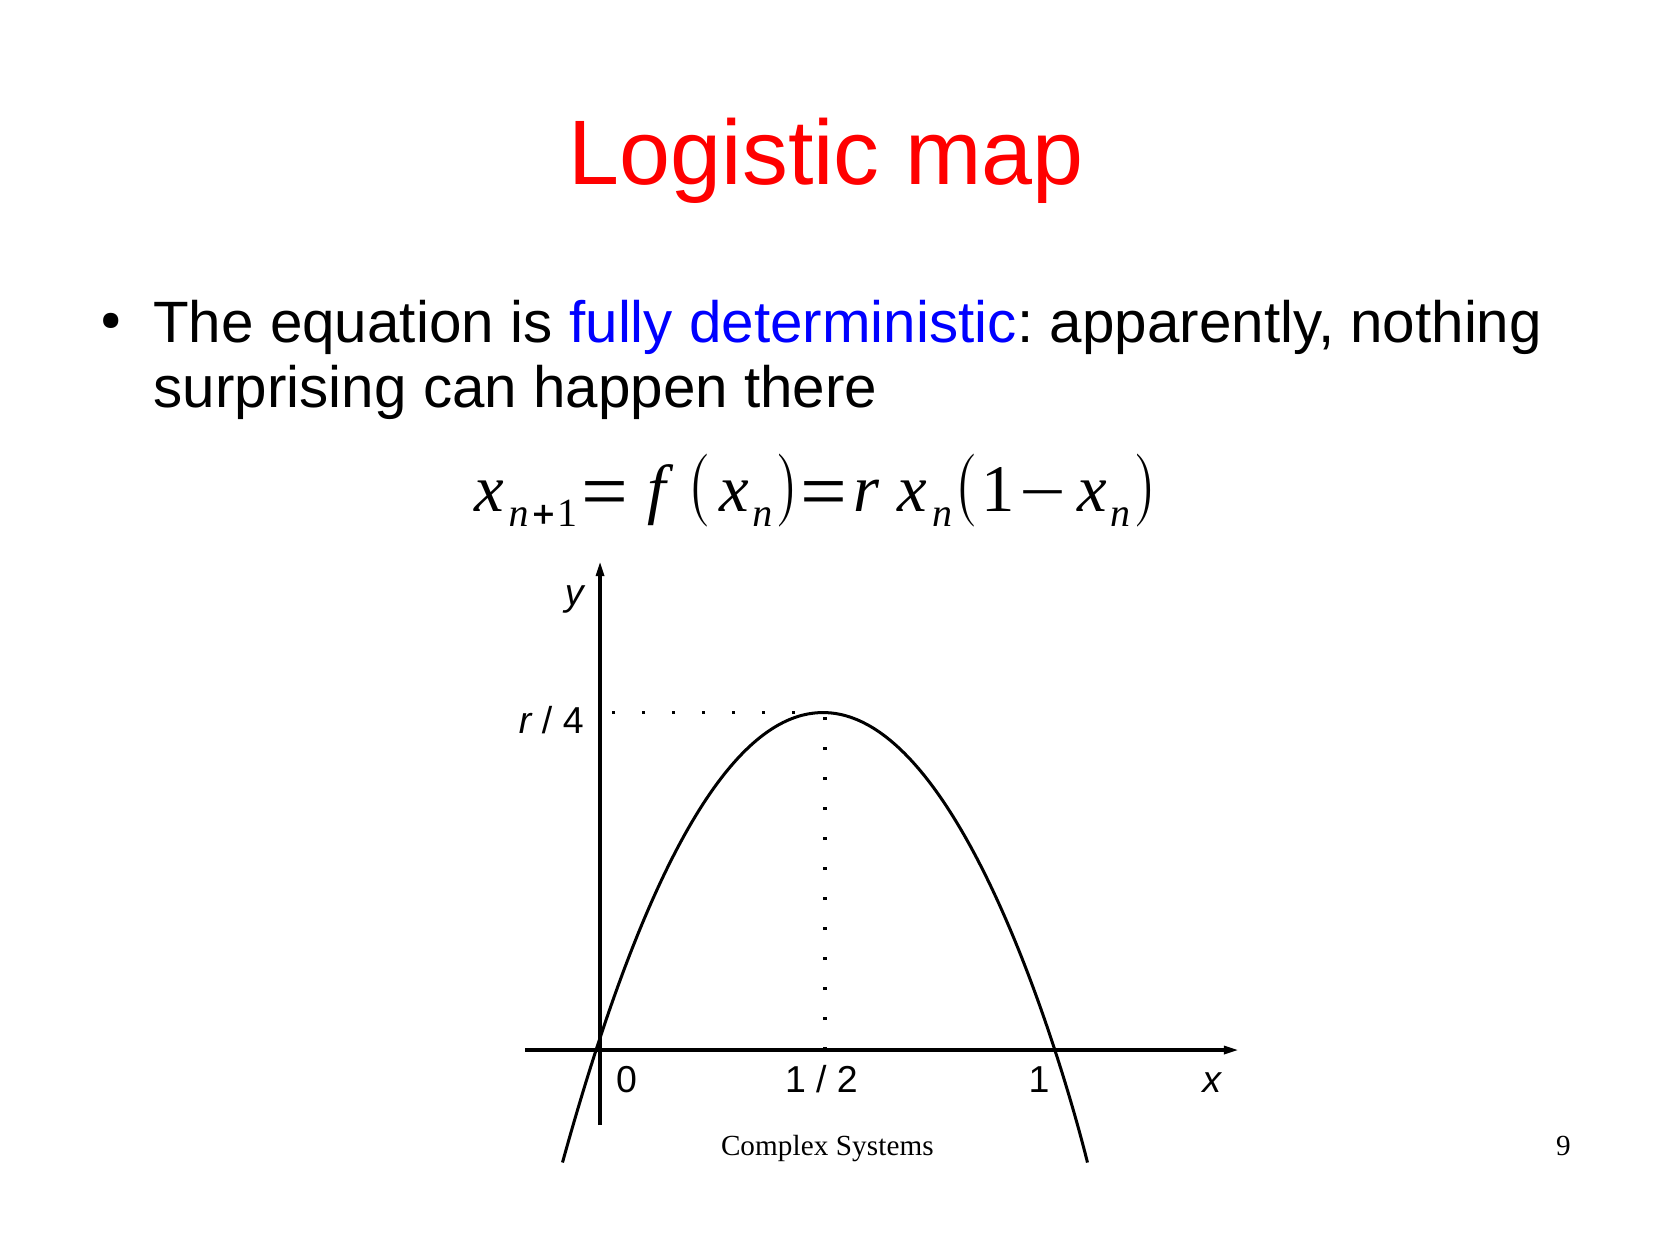

# Logistic map
The equation is fully deterministic: apparently, nothing surprising can happen there
y
r / 4
0
1 / 2
1
x
Complex Systems
9